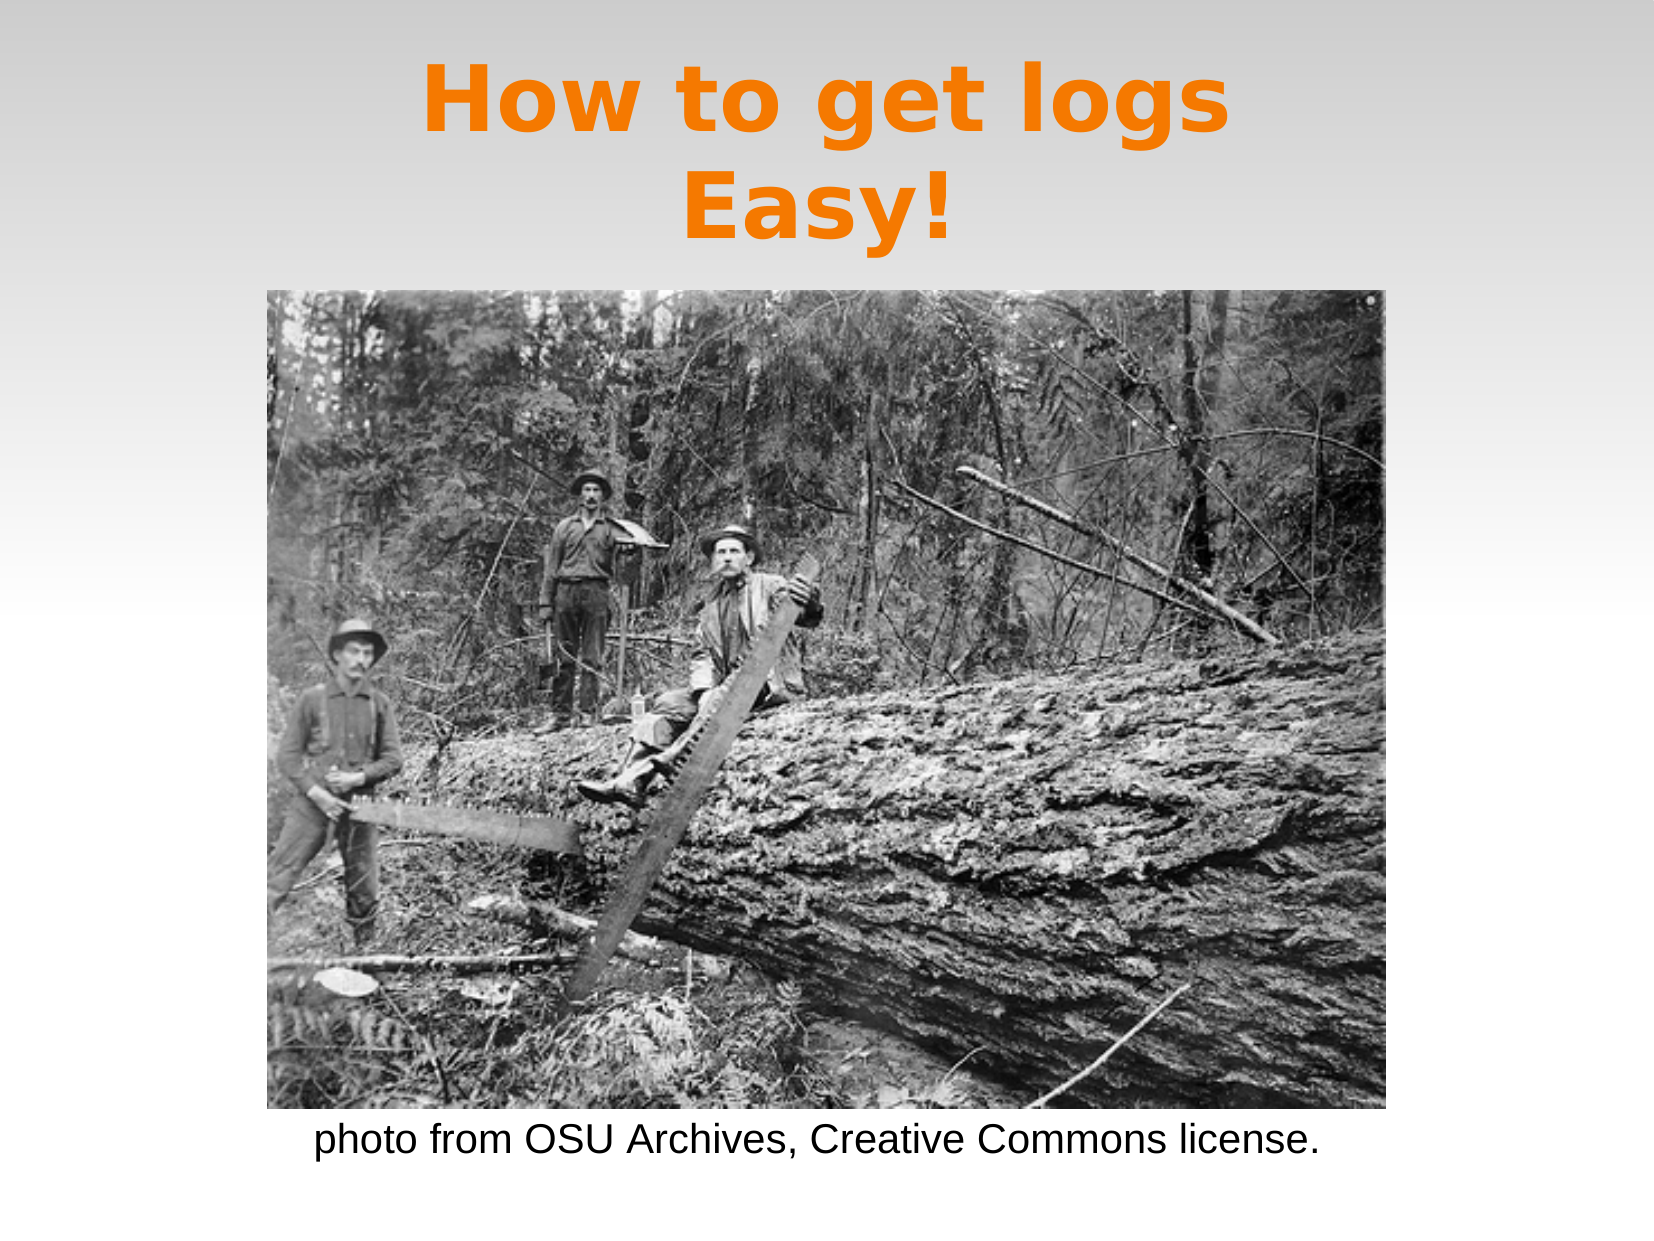

# How to get logs Easy!
photo from OSU Archives, Creative Commons license.